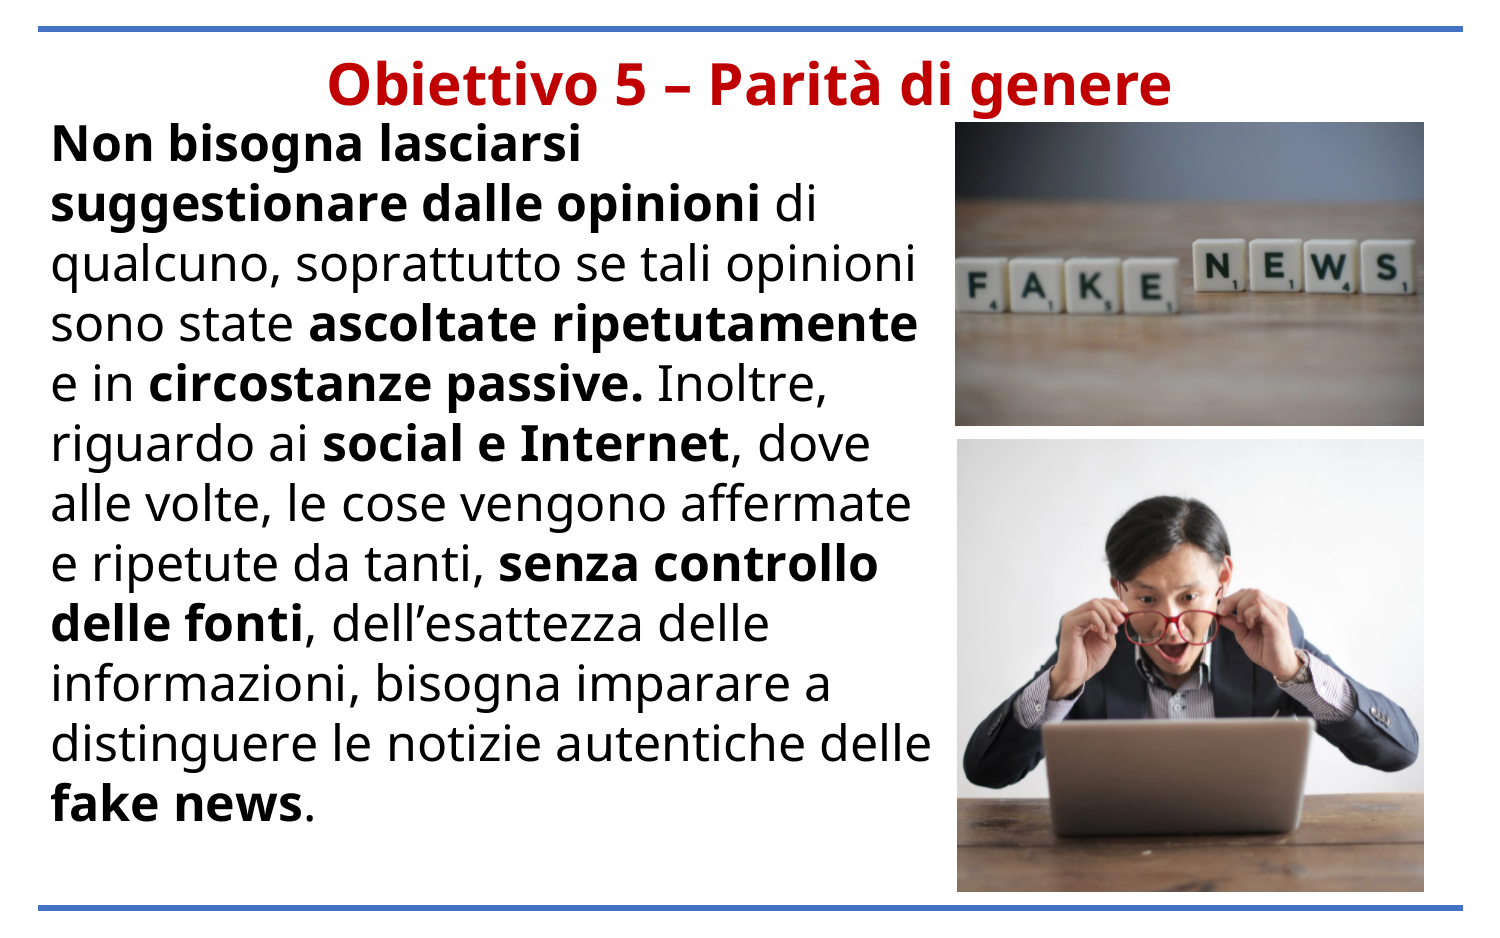

# Obiettivo 5 – Parità di genere
Non bisogna lasciarsi suggestionare dalle opinioni di qualcuno, soprattutto se tali opinioni sono state ascoltate ripetutamente e in circostanze passive. Inoltre, riguardo ai social e Internet, dove alle volte, le cose vengono affermate e ripetute da tanti, senza controllo delle fonti, dell’esattezza delle informazioni, bisogna imparare a distinguere le notizie autentiche delle fake news.